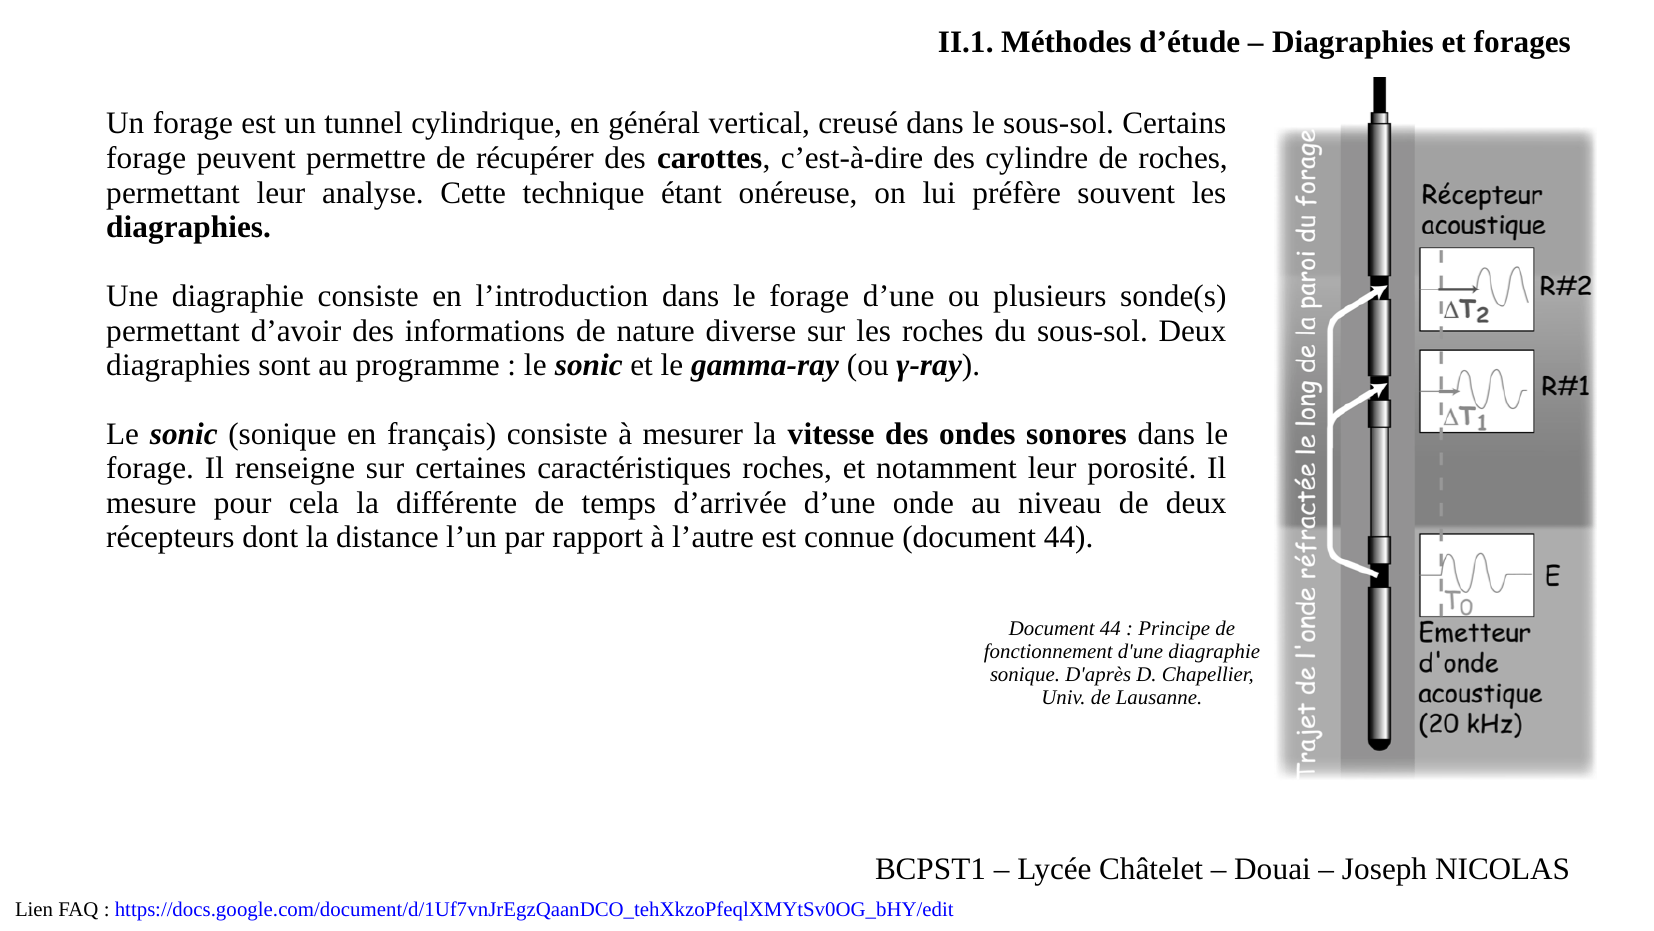

II.1. Méthodes d’étude – Diagraphies et forages
Un forage est un tunnel cylindrique, en général vertical, creusé dans le sous-sol. Certains forage peuvent permettre de récupérer des carottes, c’est-à-dire des cylindre de roches, permettant leur analyse. Cette technique étant onéreuse, on lui préfère souvent les diagraphies.
Une diagraphie consiste en l’introduction dans le forage d’une ou plusieurs sonde(s) permettant d’avoir des informations de nature diverse sur les roches du sous-sol. Deux diagraphies sont au programme : le sonic et le gamma-ray (ou γ-ray).
Le sonic (sonique en français) consiste à mesurer la vitesse des ondes sonores dans le forage. Il renseigne sur certaines caractéristiques roches, et notamment leur porosité. Il mesure pour cela la différente de temps d’arrivée d’une onde au niveau de deux récepteurs dont la distance l’un par rapport à l’autre est connue (document 44).
Document 44 : Principe de fonctionnement d'une diagraphie sonique. D'après D. Chapellier, Univ. de Lausanne.
BCPST1 – Lycée Châtelet – Douai – Joseph NICOLAS
Lien FAQ : https://docs.google.com/document/d/1Uf7vnJrEgzQaanDCO_tehXkzoPfeqlXMYtSv0OG_bHY/edit